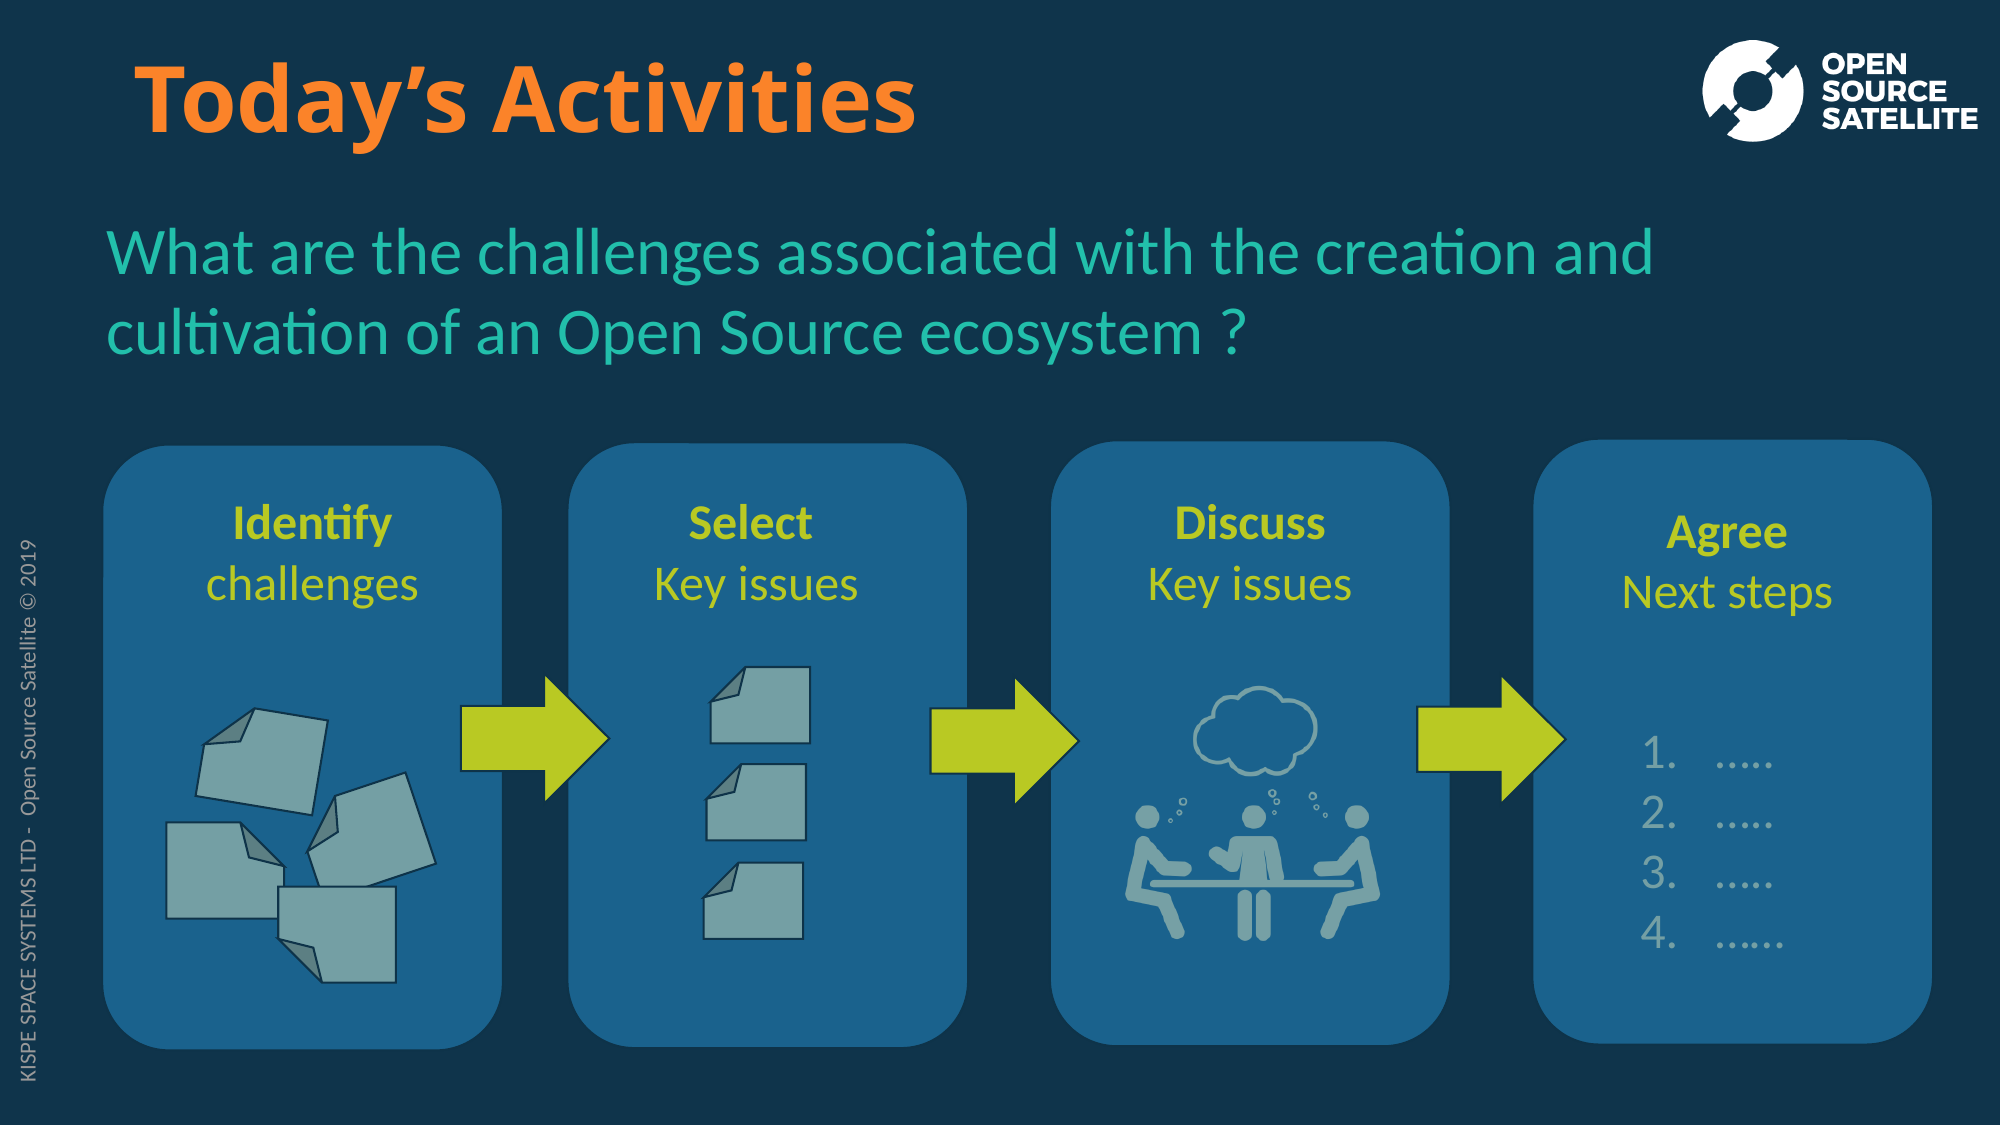

Today’s Activities
What are the challenges associated with the creation and cultivation of an Open Source ecosystem ?
Identify
challenges
Select
Key issues
Discuss
Key issues
Agree
Next steps
…..
…..
…..
……